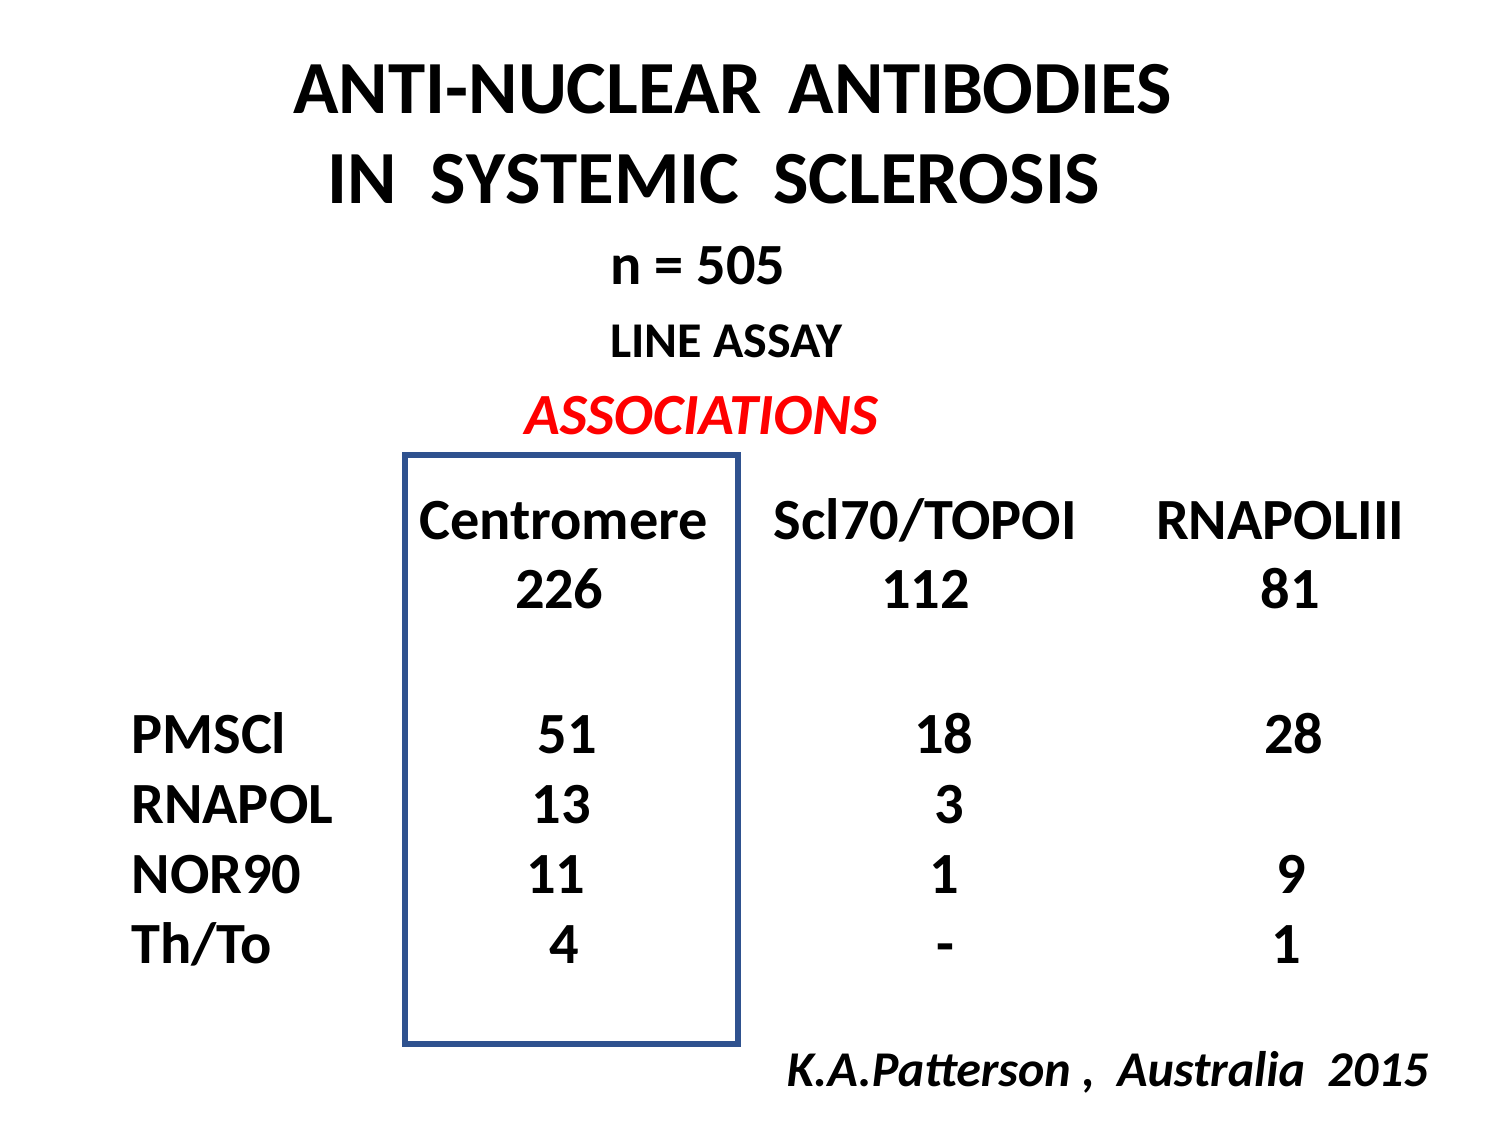

ANTI-NUCLEAR ANTIBODIES
 IN SYSTEMIC SCLEROSIS
 K.A.Patterson , Australia 2015
n = 505
Centromere Scl70/TOPOI RNAPOLIII
226 112 81
PMSCl 51 18 28
RNAPOL 13 3
NOR90 11 1 9
Th/To 4 - 1
ASSOCIATIONS
LINE ASSAY